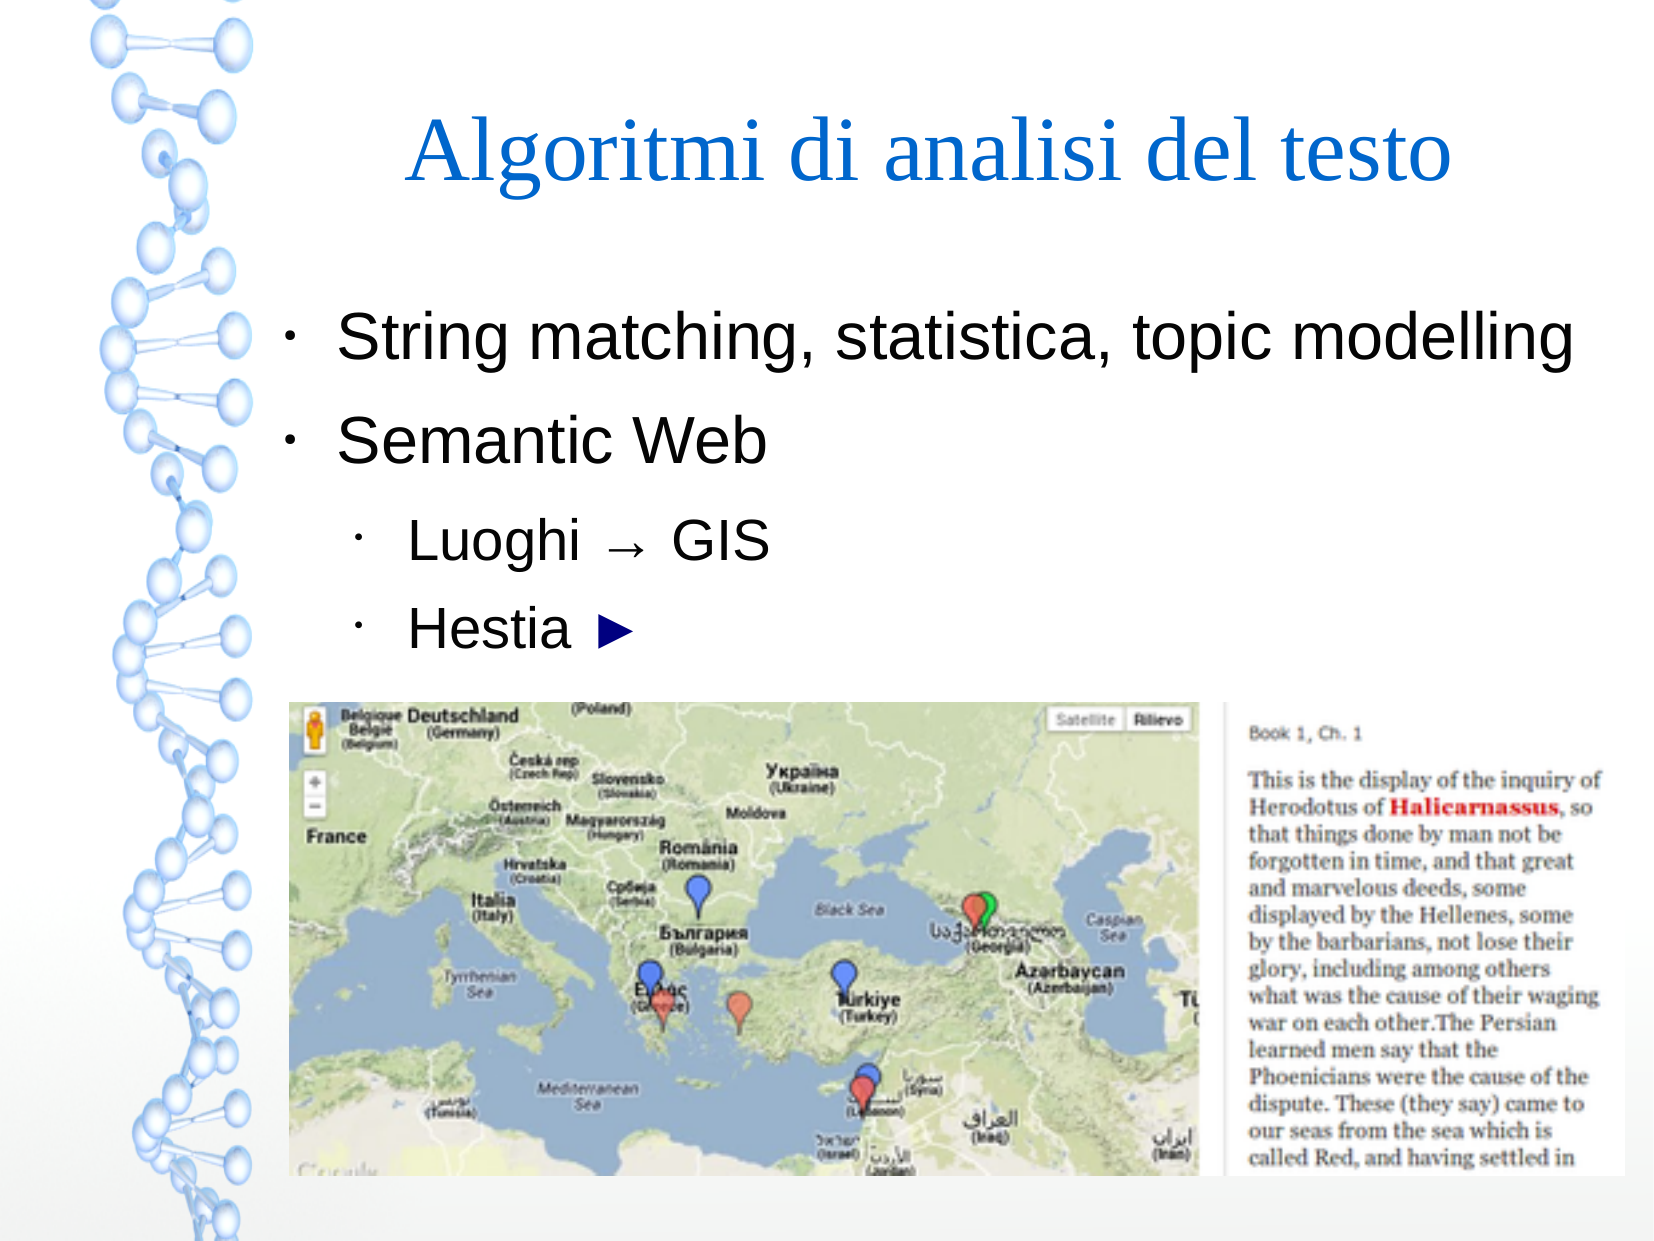

# Algoritmi di analisi del testo
String matching, statistica, topic modelling
Semantic Web
Luoghi → GIS
Hestia ►